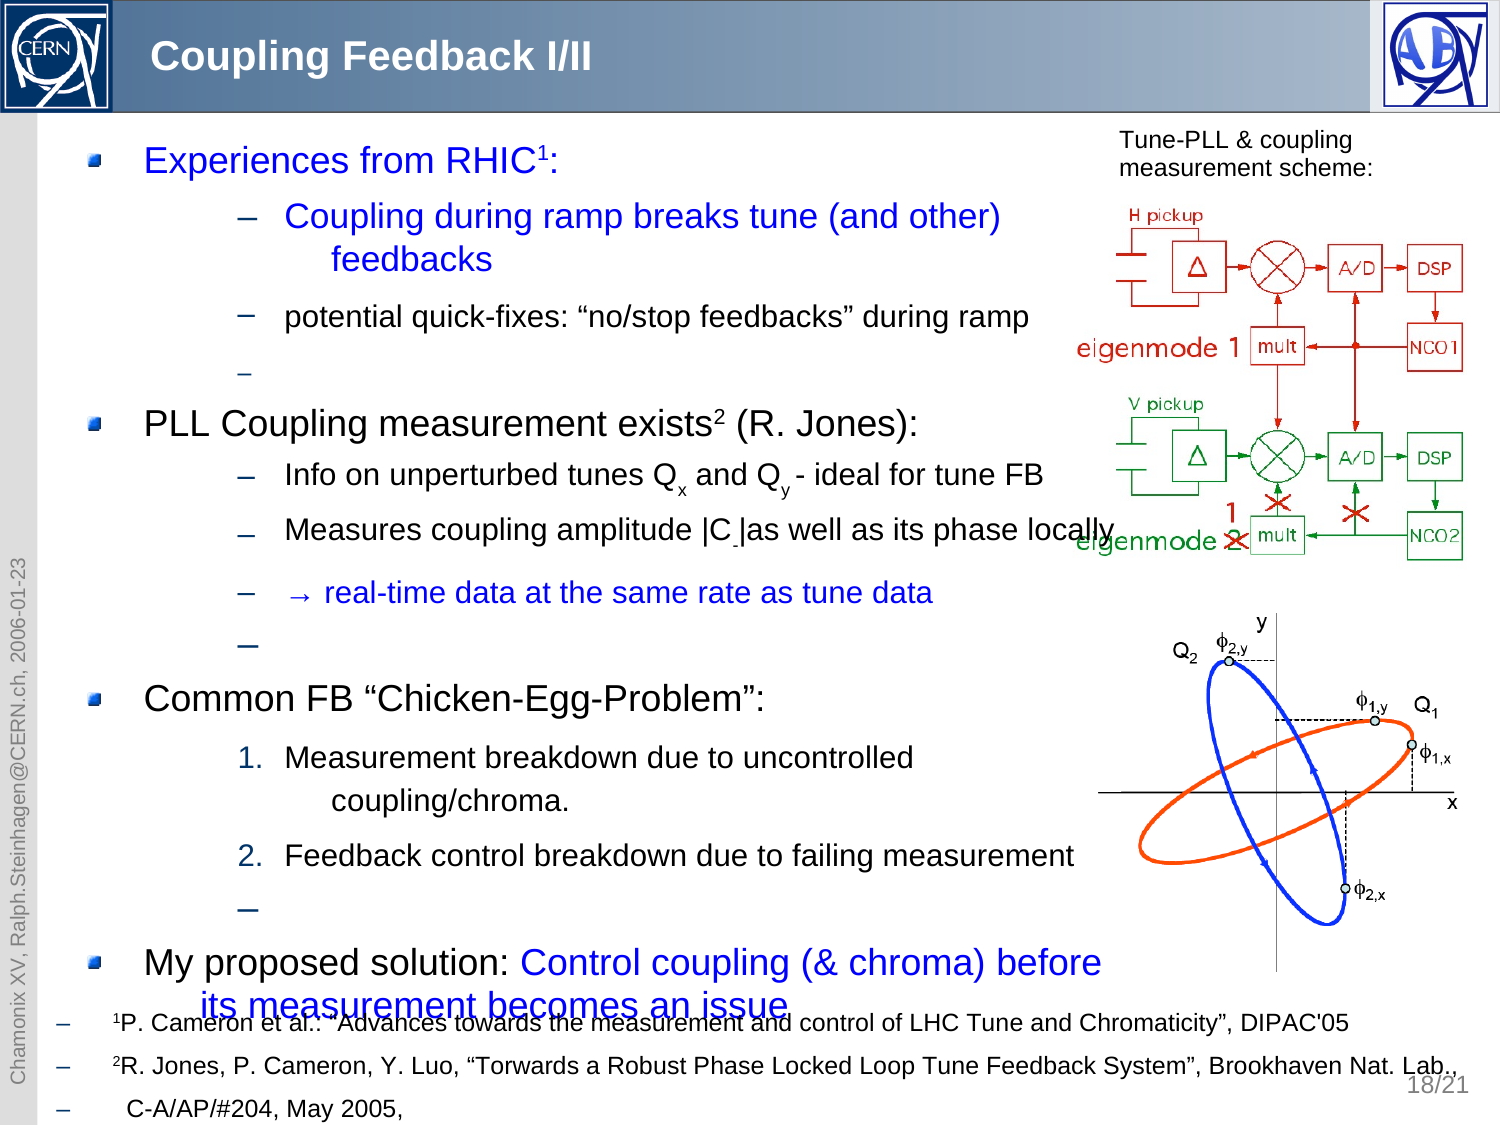

# Coupling Feedback I/II
Tune-PLL & coupling
measurement scheme:
Experiences from RHIC1:
Coupling during ramp breaks tune (and other) feedbacks
potential quick-fixes: “no/stop feedbacks” during ramp
PLL Coupling measurement exists2 (R. Jones):
Info on unperturbed tunes Qx and Qy - ideal for tune FB
Measures coupling amplitude |C-|as well as its phase locally
→ real-time data at the same rate as tune data
Common FB “Chicken-Egg-Problem”:
Measurement breakdown due to uncontrolled coupling/chroma.
Feedback control breakdown due to failing measurement
My proposed solution: Control coupling (& chroma) before its measurement becomes an issue
1P. Cameron et al.: “Advances towards the measurement and control of LHC Tune and Chromaticity”, DIPAC'05
2R. Jones, P. Cameron, Y. Luo, “Torwards a Robust Phase Locked Loop Tune Feedback System”, Brookhaven Nat. Lab.,
 C-A/AP/#204, May 2005,